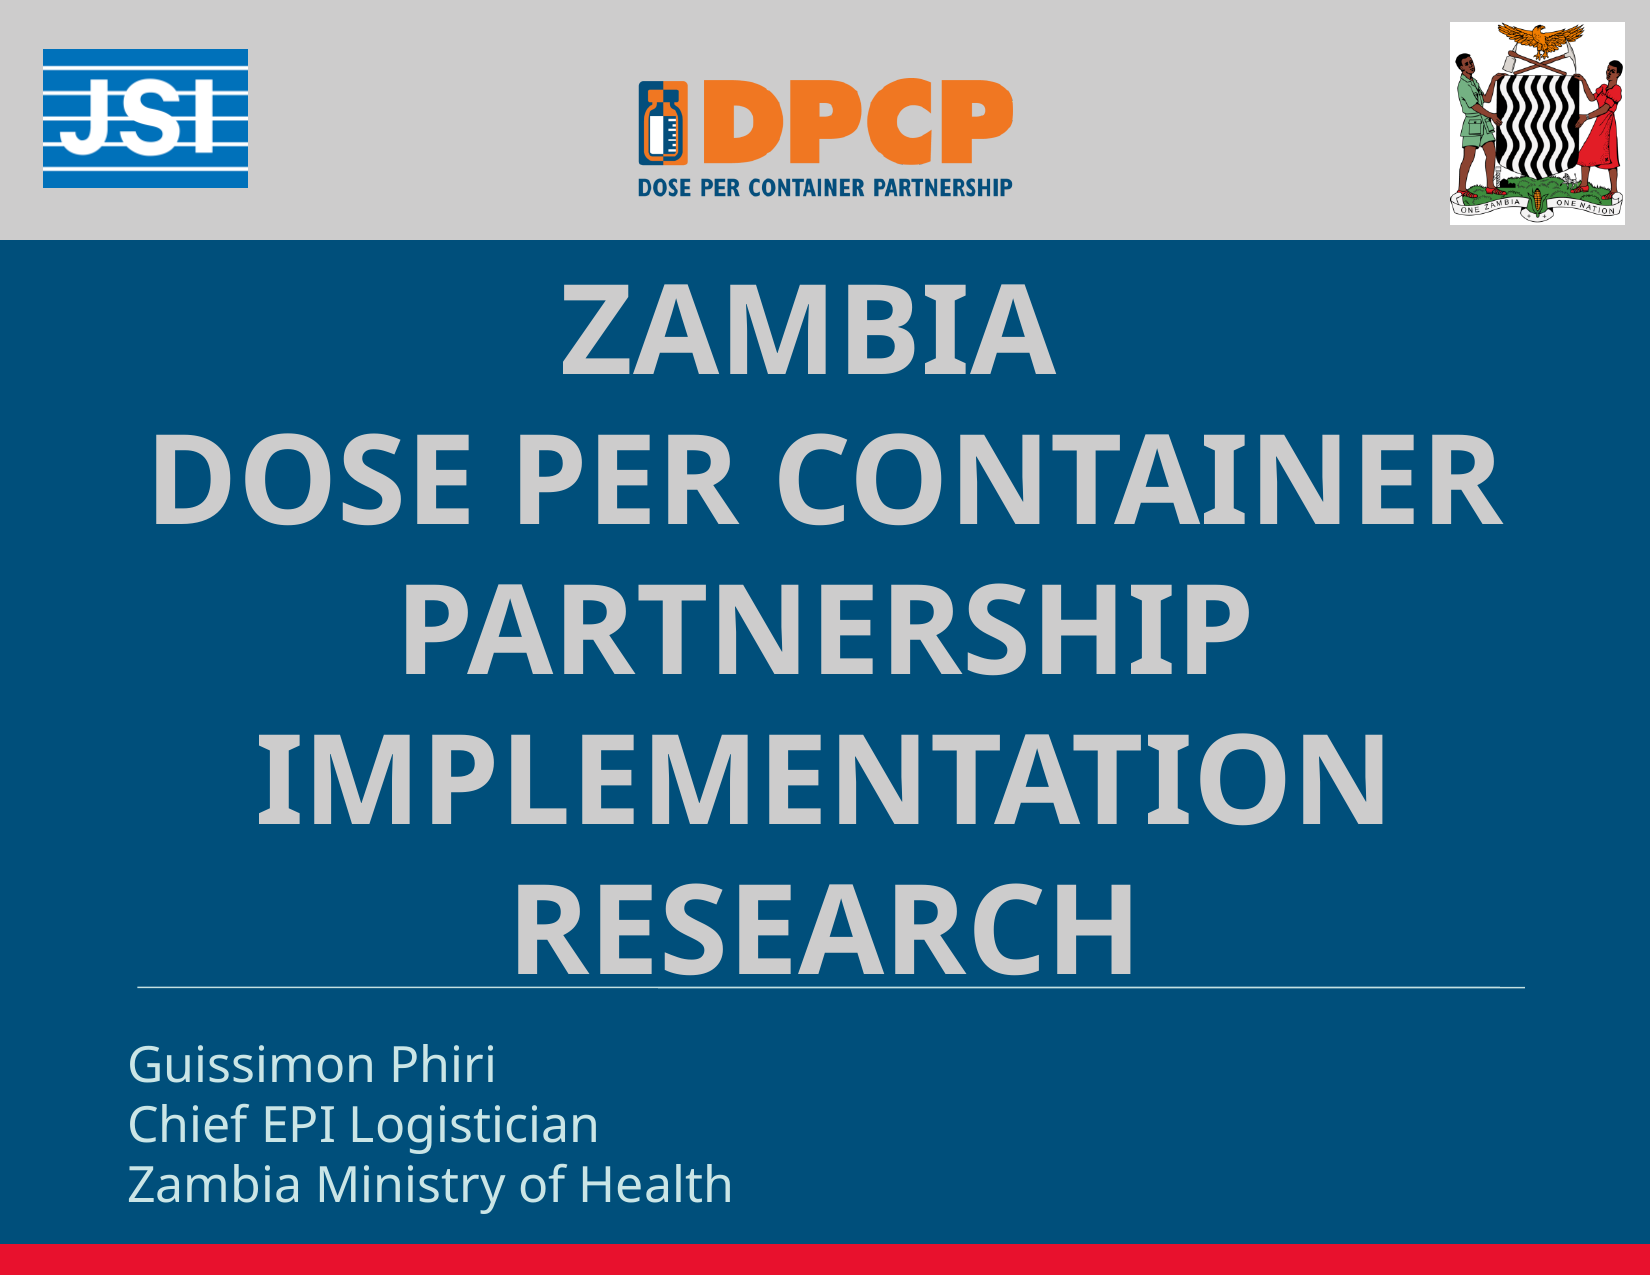

# ZAMBIA DOSE PER CONTAINER PARTNERSHIP IMPLEMENTATION RESEARCH
Guissimon Phiri
Chief EPI Logistician
Zambia Ministry of Health